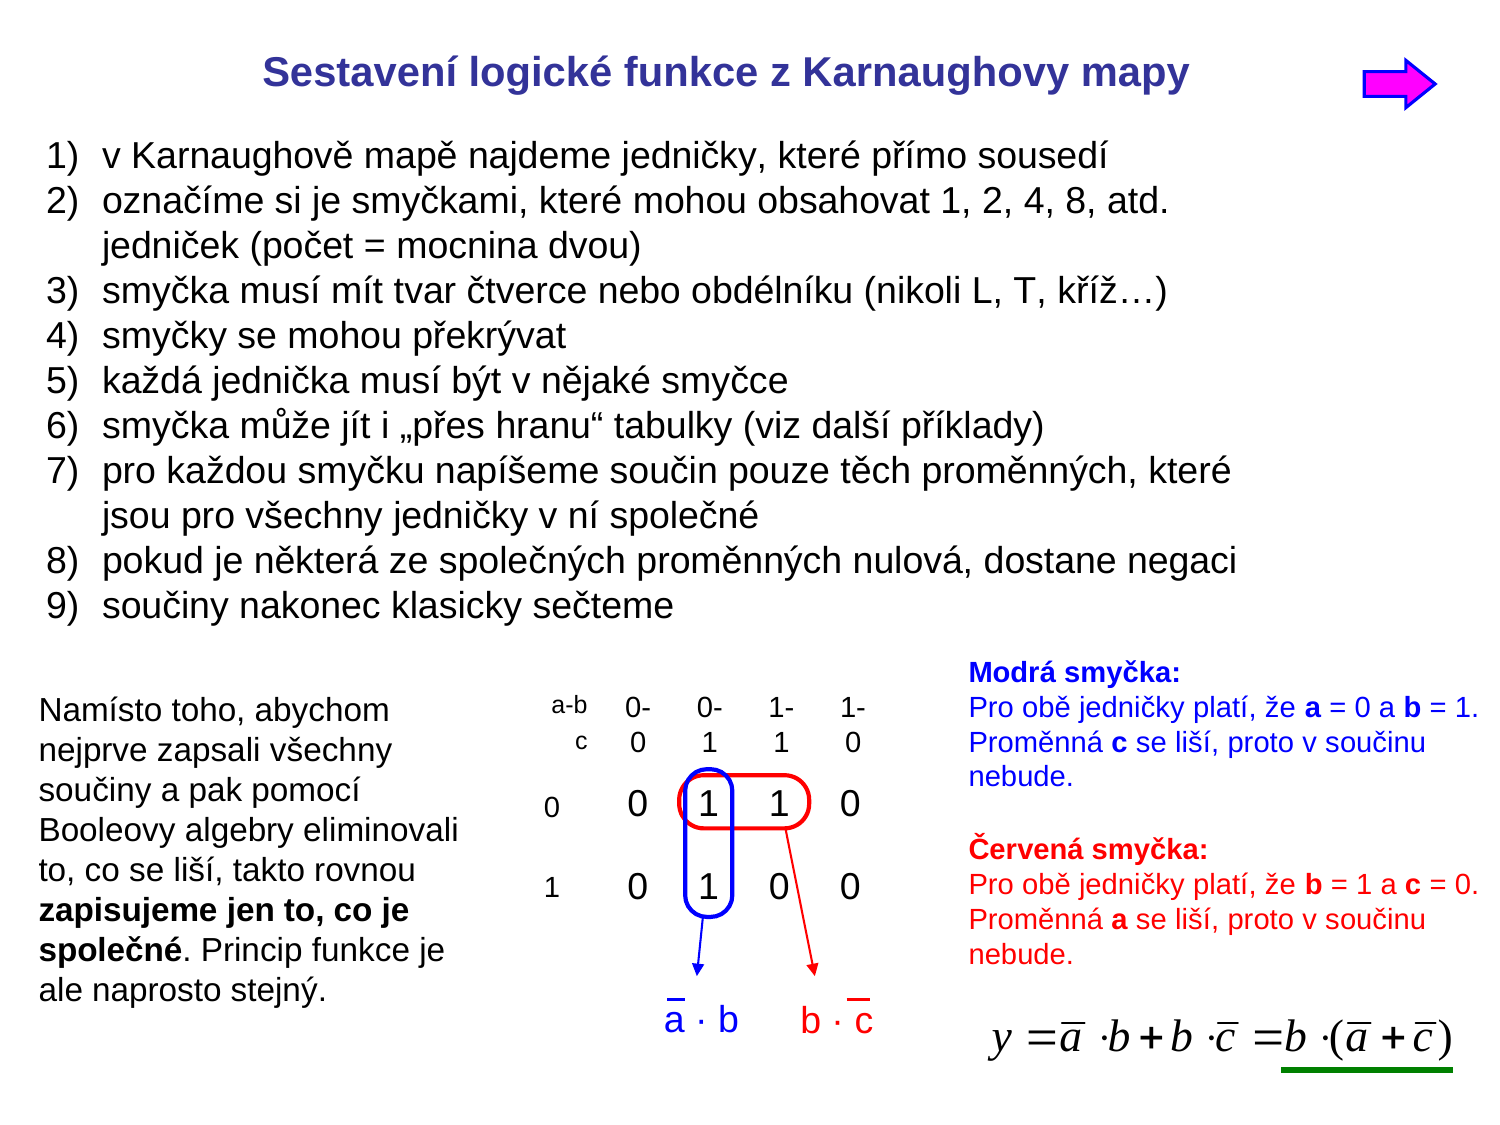

Sestavení logické funkce z Karnaughovy mapy
# K-mapa: sestavení funkce
v Karnaughově mapě najdeme jedničky, které přímo sousedí
označíme si je smyčkami, které mohou obsahovat 1, 2, 4, 8, atd. jedniček (počet = mocnina dvou)
smyčka musí mít tvar čtverce nebo obdélníku (nikoli L, T, kříž…)
smyčky se mohou překrývat
každá jednička musí být v nějaké smyčce
smyčka může jít i „přes hranu“ tabulky (viz další příklady)
pro každou smyčku napíšeme součin pouze těch proměnných, které jsou pro všechny jedničky v ní společné
pokud je některá ze společných proměnných nulová, dostane negaci
součiny nakonec klasicky sečteme
Modrá smyčka:
Pro obě jedničky platí, že a = 0 a b = 1.
Proměnná c se liší, proto v součinu nebude.
Namísto toho, abychom nejprve zapsali všechny součiny a pak pomocí Booleovy algebry eliminovali to, co se liší, takto rovnou zapisujeme jen to, co je společné. Princip funkce je ale naprosto stejný.
| a-b c | 0-0 | 0-1 | 1-1 | 1-0 |
| --- | --- | --- | --- | --- |
| 0 | | | | |
| 1 | | | | |
0
1
1
0
Červená smyčka:
Pro obě jedničky platí, že b = 1 a c = 0.
Proměnná a se liší, proto v součinu nebude.
0
1
0
0
a · b
b · c